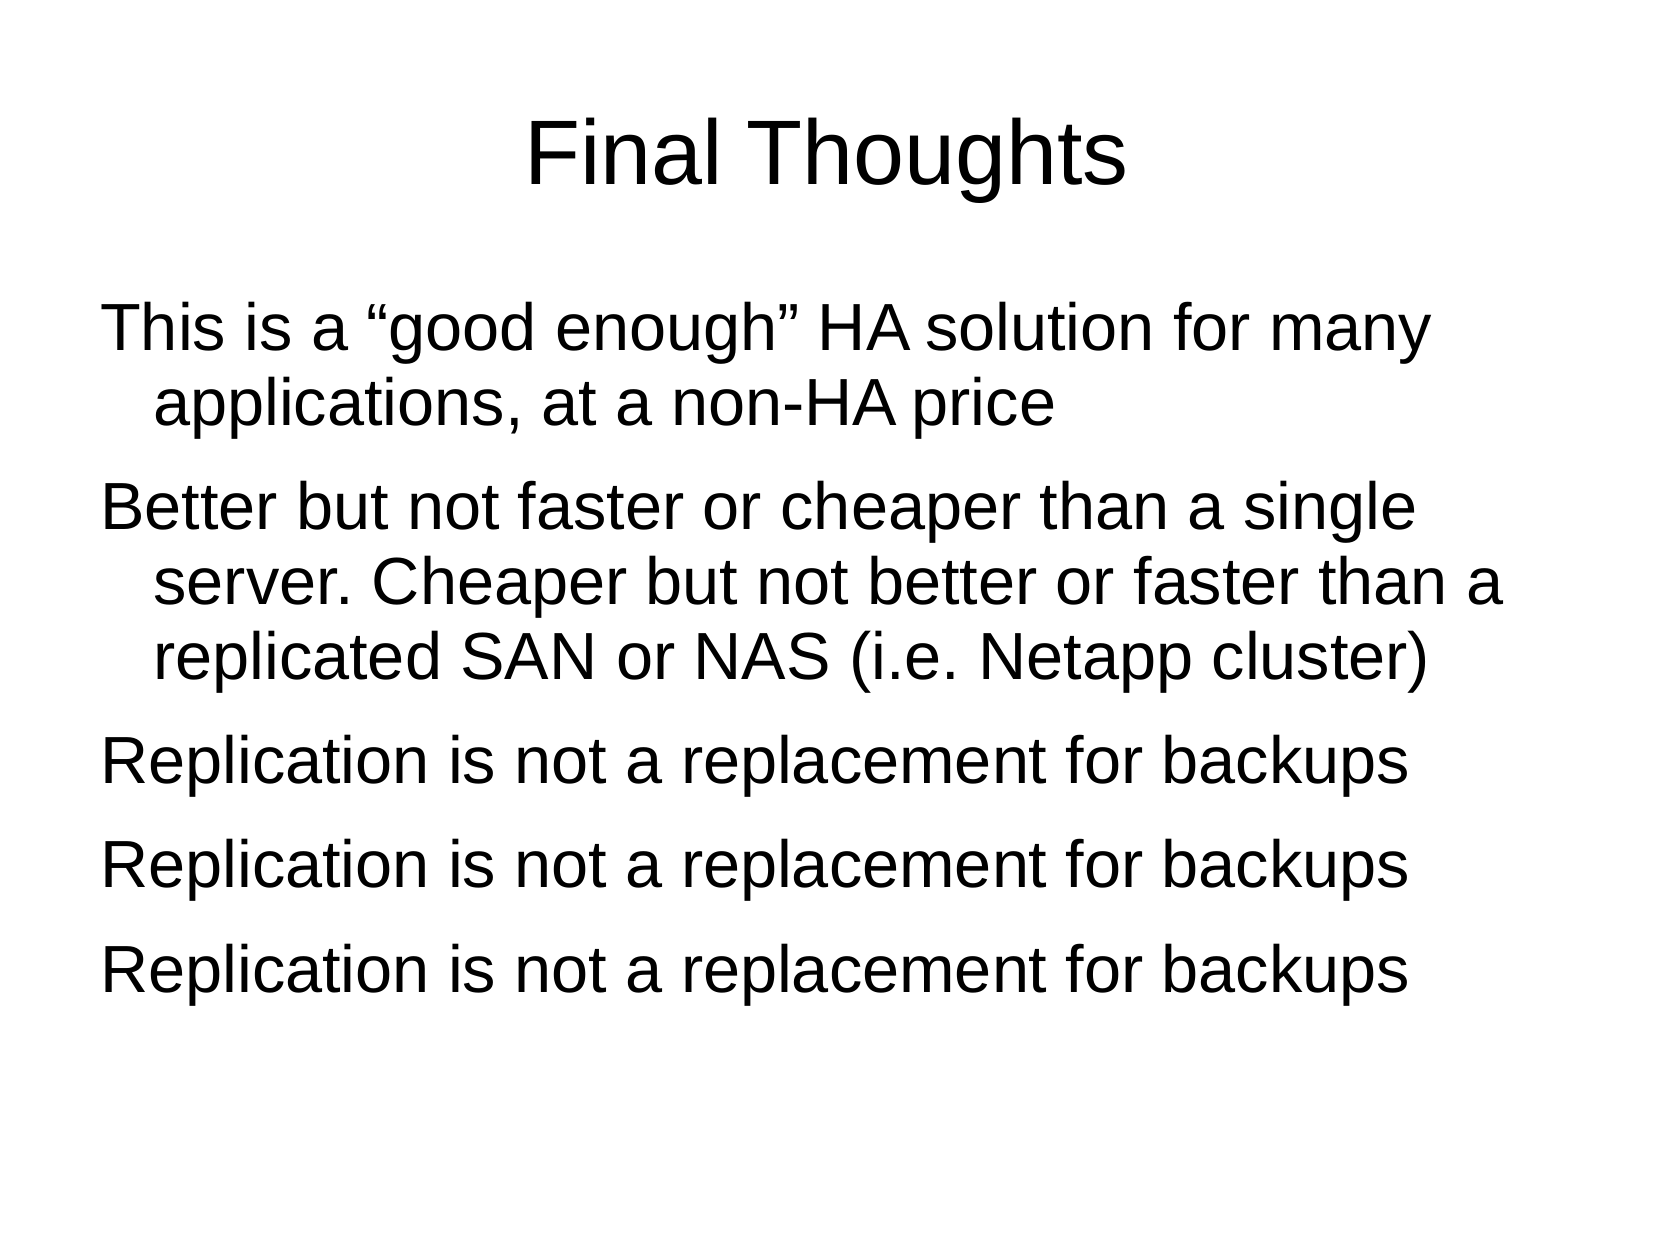

# Final Thoughts
This is a “good enough” HA solution for many applications, at a non-HA price
Better but not faster or cheaper than a single server. Cheaper but not better or faster than a replicated SAN or NAS (i.e. Netapp cluster)
Replication is not a replacement for backups
Replication is not a replacement for backups
Replication is not a replacement for backups